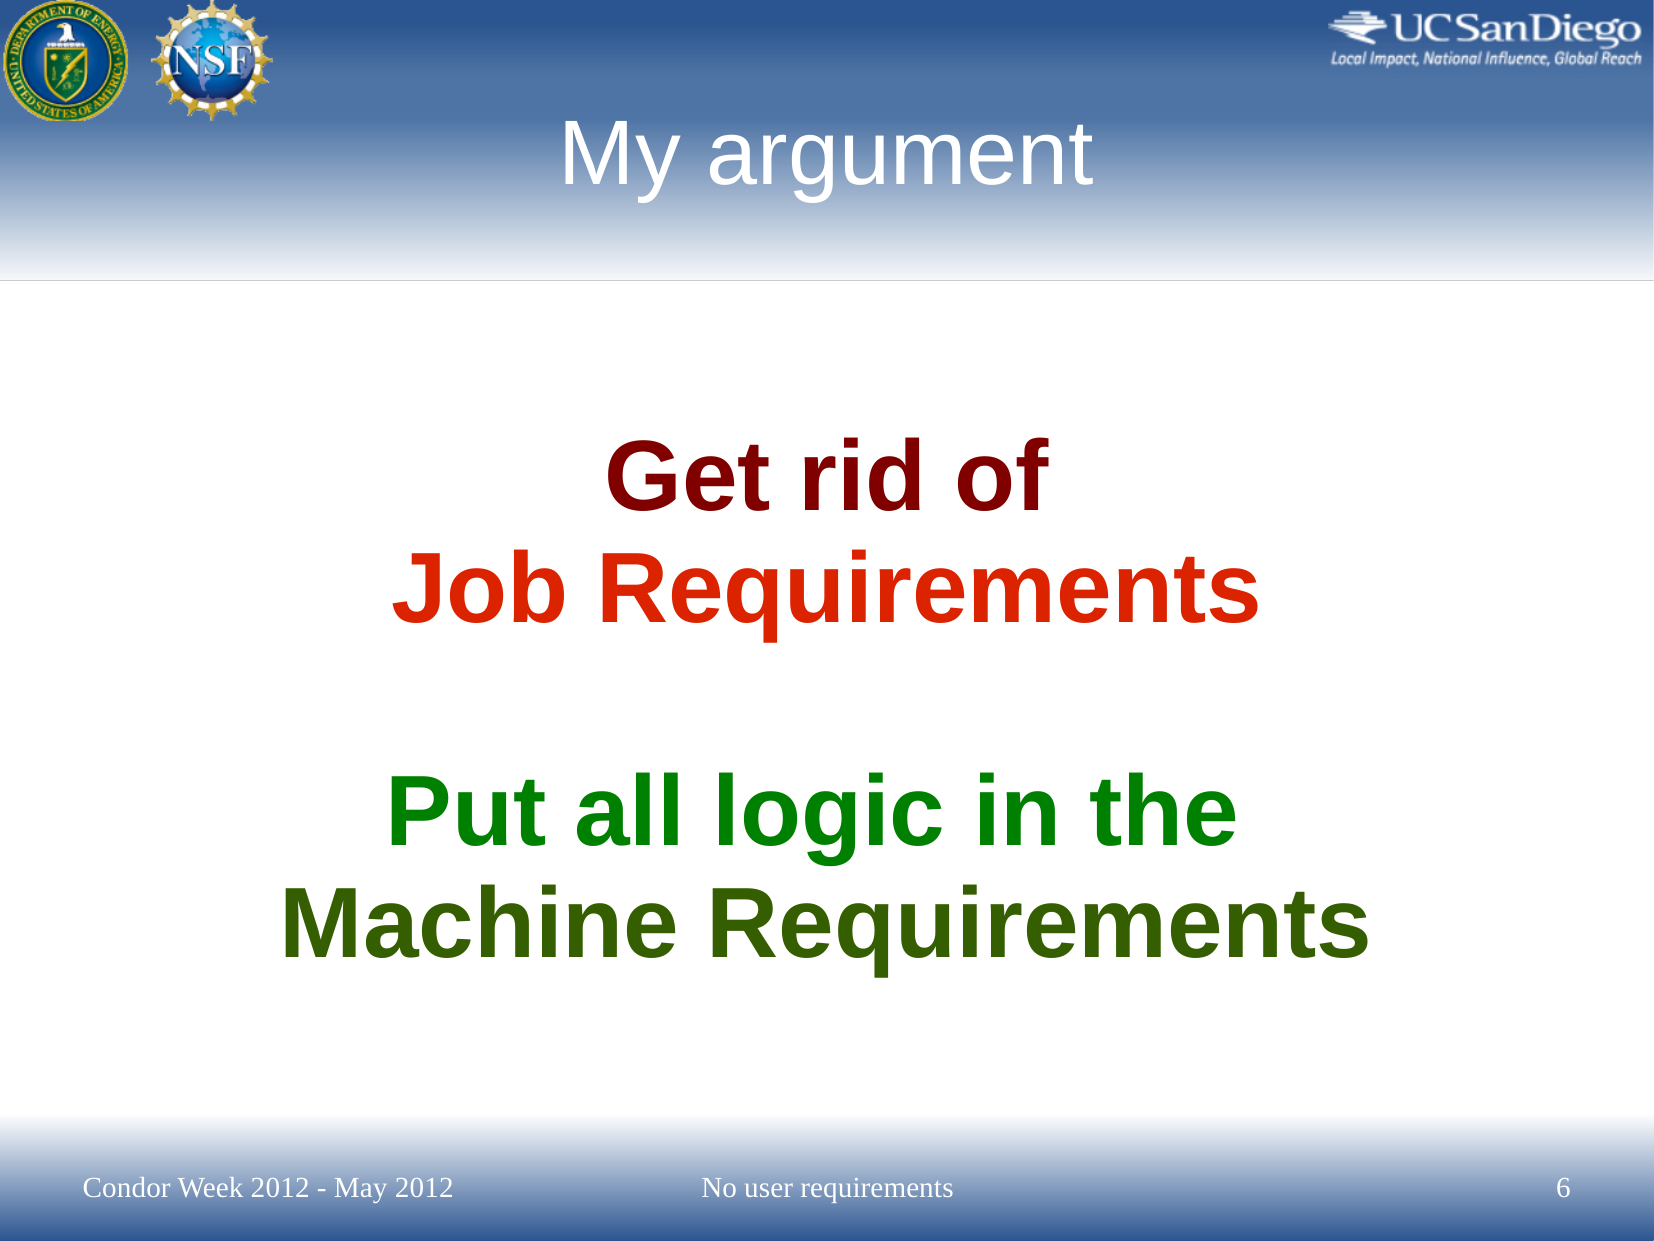

# My argument
Get rid of
Job Requirements
Put all logic in the
Machine Requirements
Condor Week 2012 - May 2012
No user requirements
6